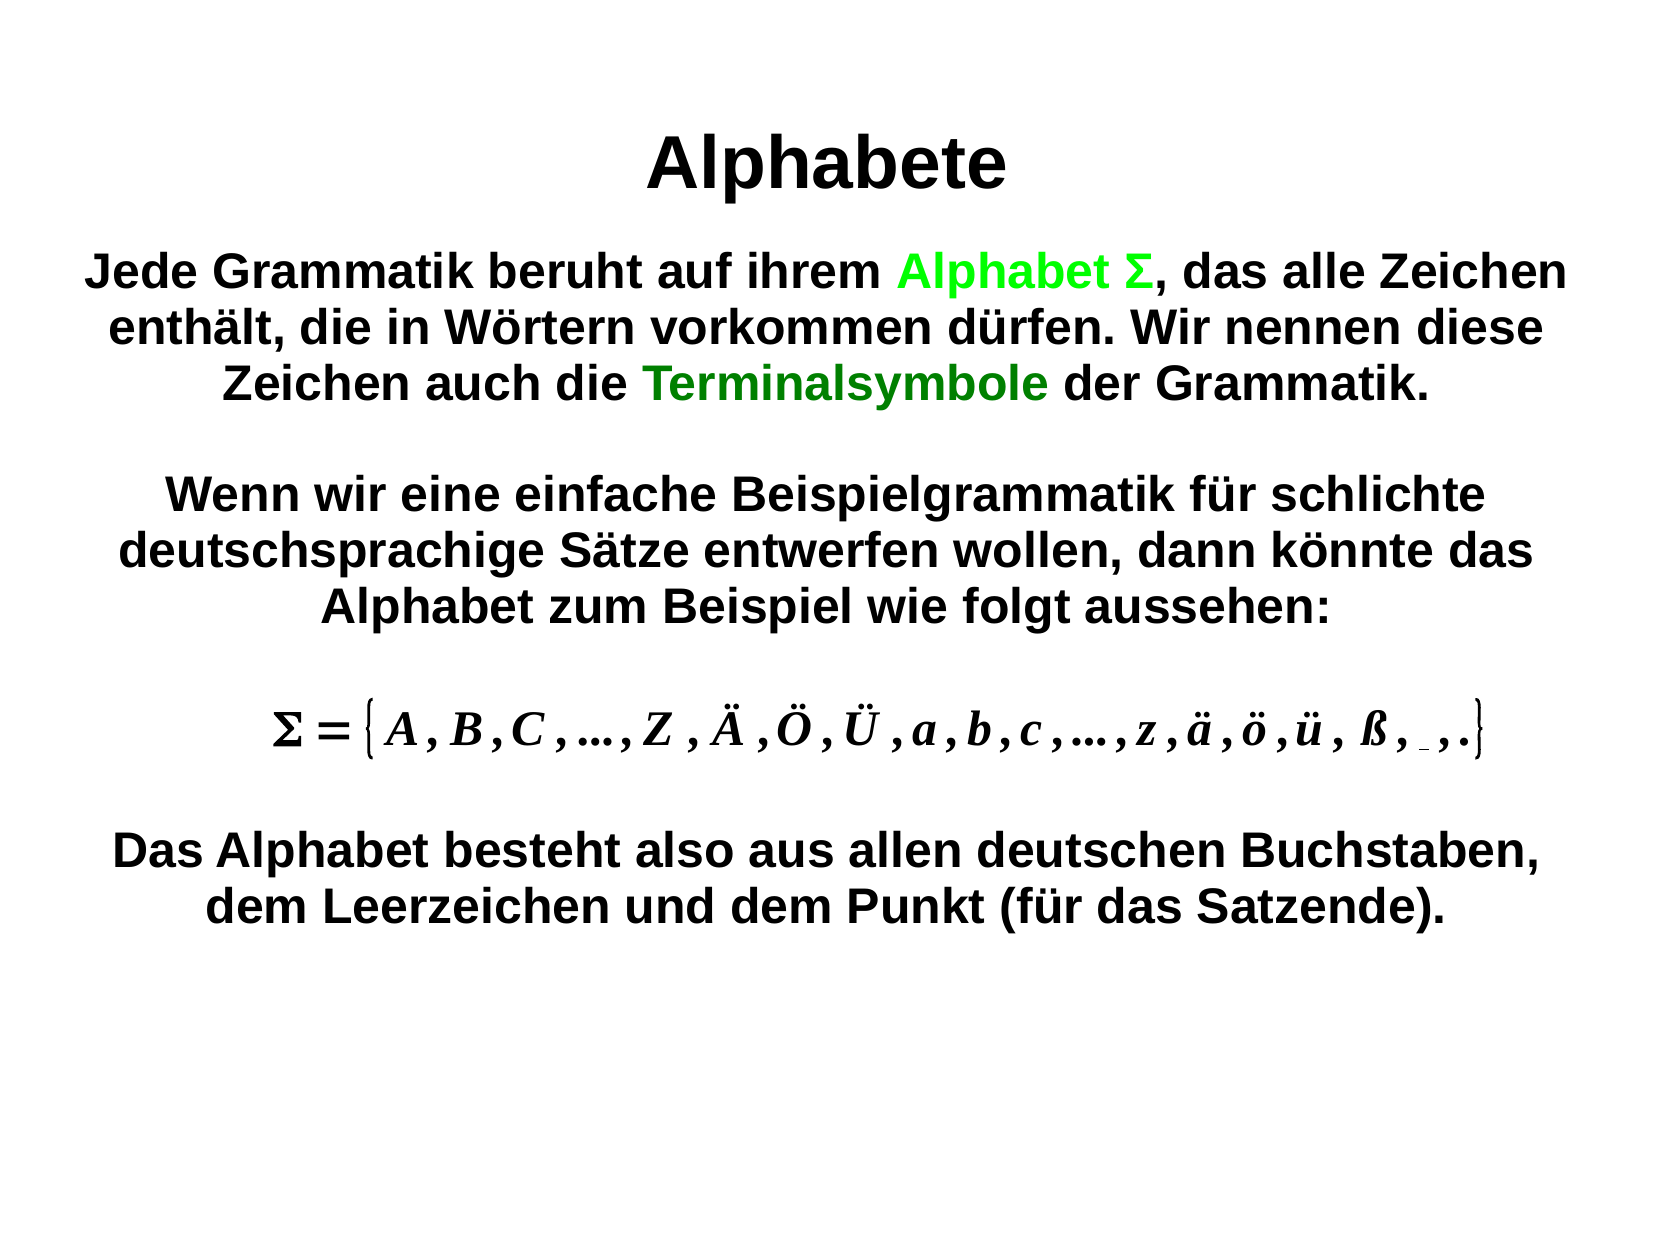

# Alphabete
Jede Grammatik beruht auf ihrem Alphabet Σ, das alle Zeichen enthält, die in Wörtern vorkommen dürfen. Wir nennen diese Zeichen auch die Terminalsymbole der Grammatik.
Wenn wir eine einfache Beispielgrammatik für schlichte deutschsprachige Sätze entwerfen wollen, dann könnte das Alphabet zum Beispiel wie folgt aussehen:
Das Alphabet besteht also aus allen deutschen Buchstaben, dem Leerzeichen und dem Punkt (für das Satzende).